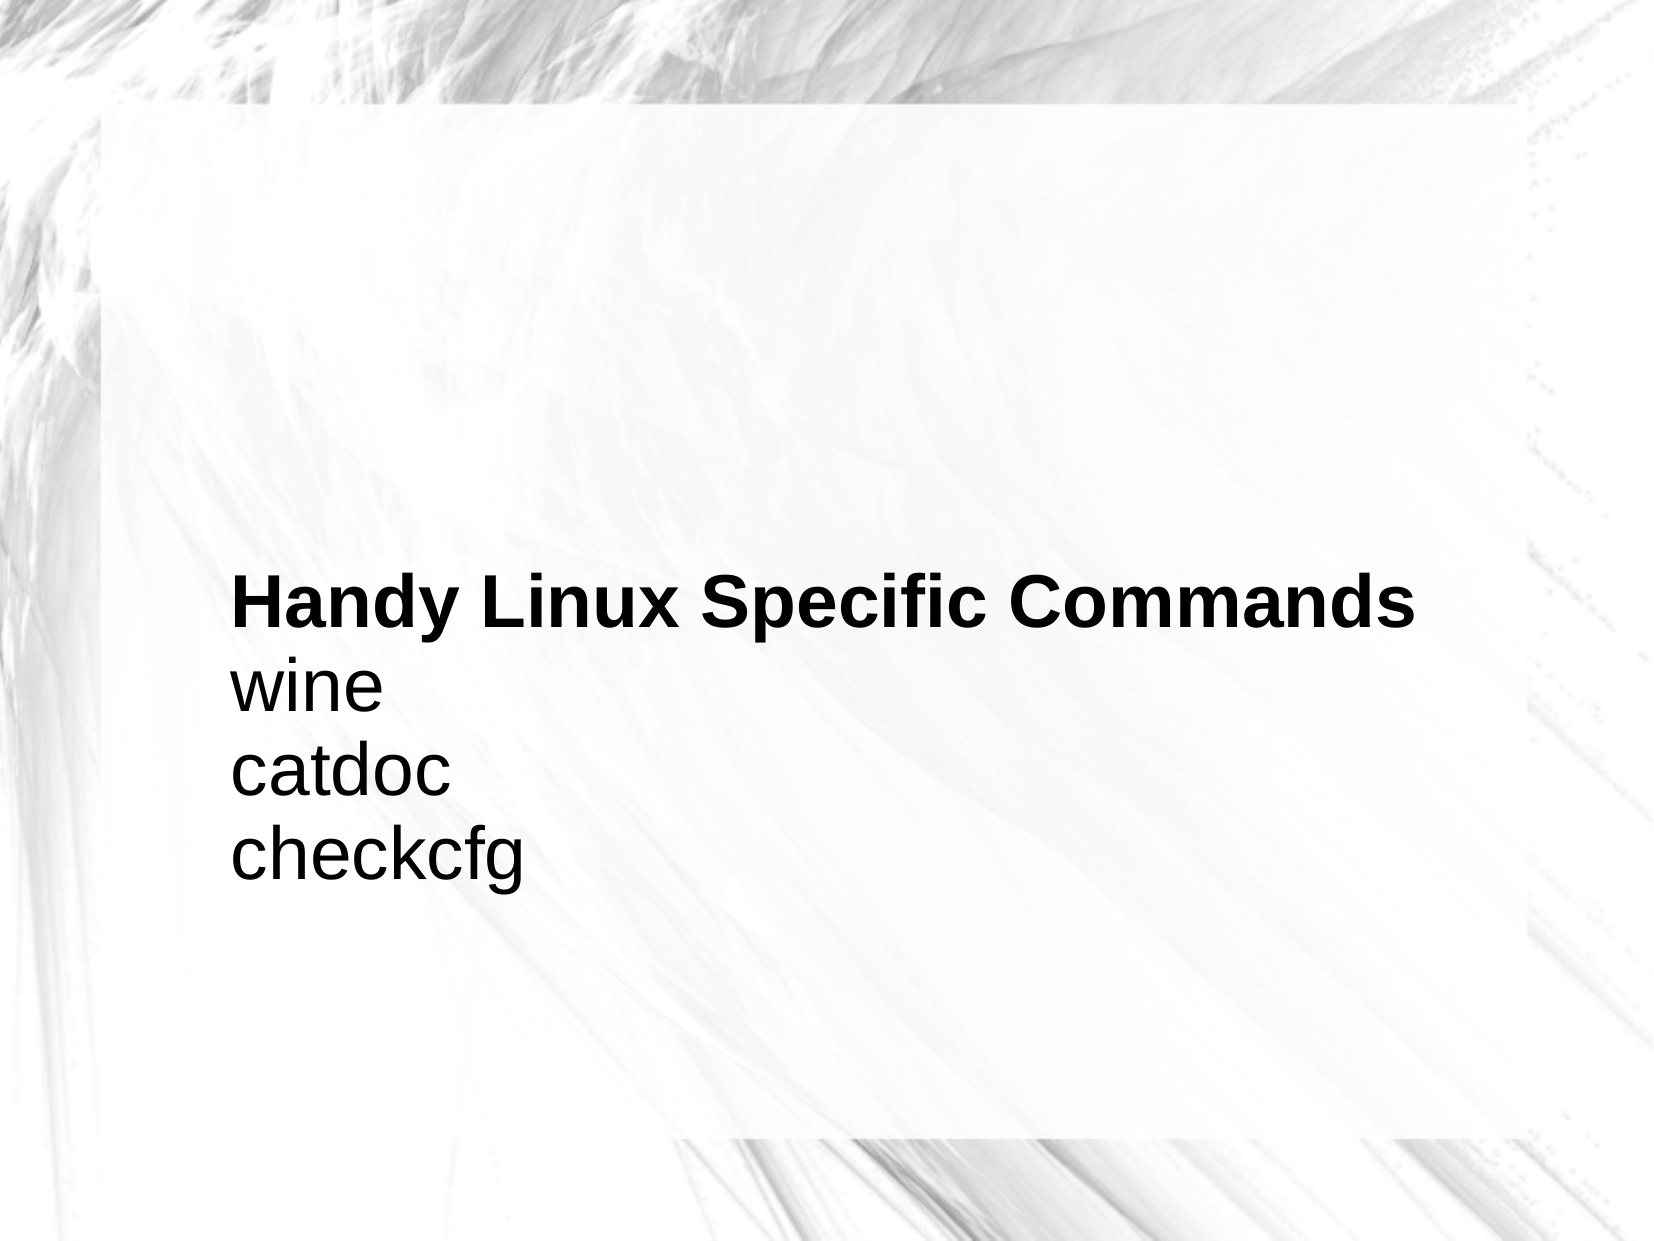

Handy Linux Specific Commands
wine
catdoc
checkcfg